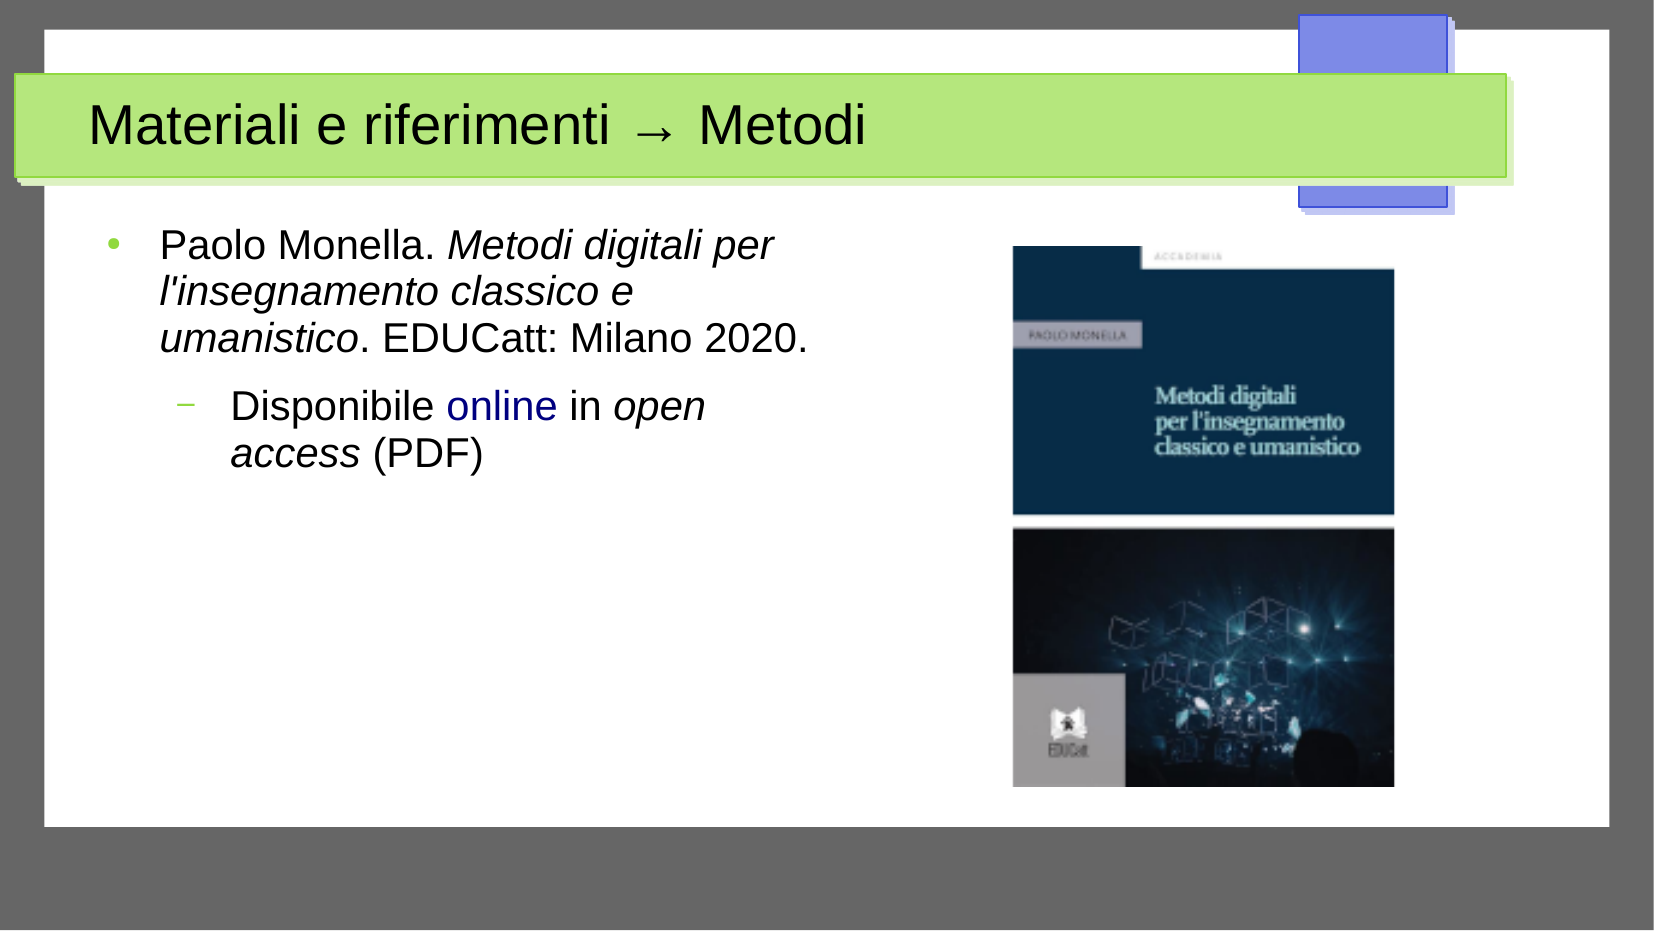

# Materiali e riferimenti → Metodi
Paolo Monella. Metodi digitali per l'insegnamento classico e umanistico. EDUCatt: Milano 2020.
Disponibile online in open access (PDF)